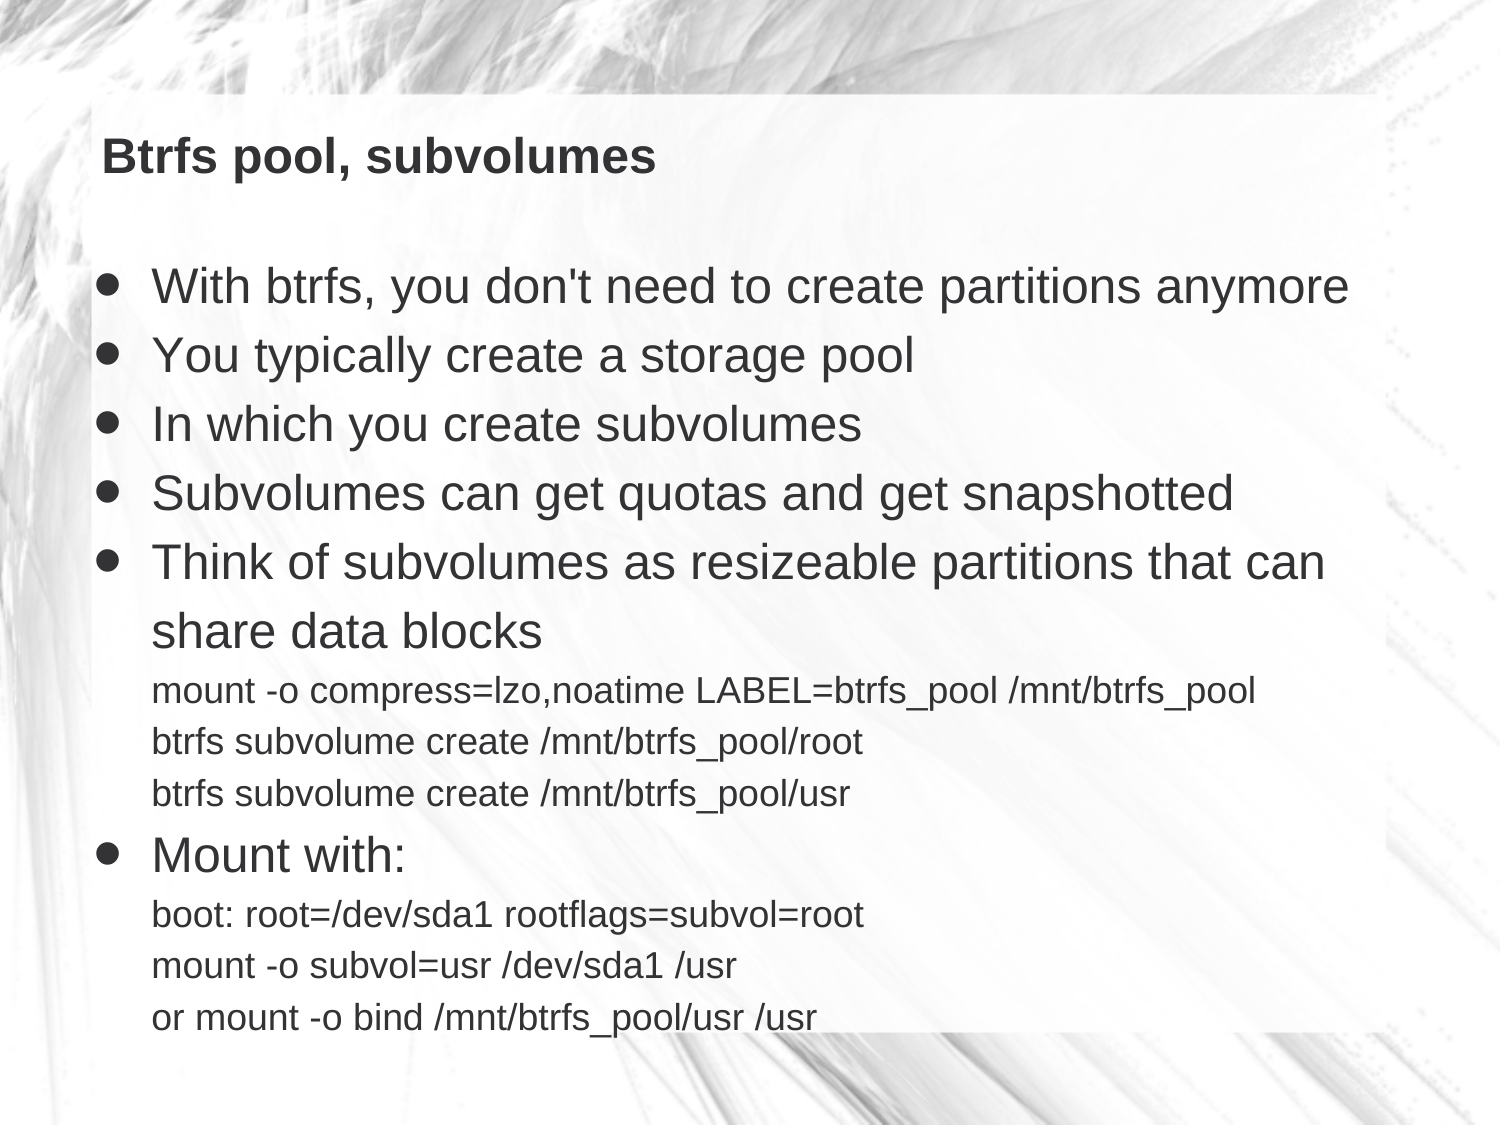

# Btrfs pool, subvolumes
With btrfs, you don't need to create partitions anymore
You typically create a storage pool
In which you create subvolumes
Subvolumes can get quotas and get snapshotted
Think of subvolumes as resizeable partitions that can share data blocks
mount -o compress=lzo,noatime LABEL=btrfs_pool /mnt/btrfs_pool
btrfs subvolume create /mnt/btrfs_pool/root
btrfs subvolume create /mnt/btrfs_pool/usr
Mount with:
boot: root=/dev/sda1 rootflags=subvol=root
mount -o subvol=usr /dev/sda1 /usr
or mount -o bind /mnt/btrfs_pool/usr /usr